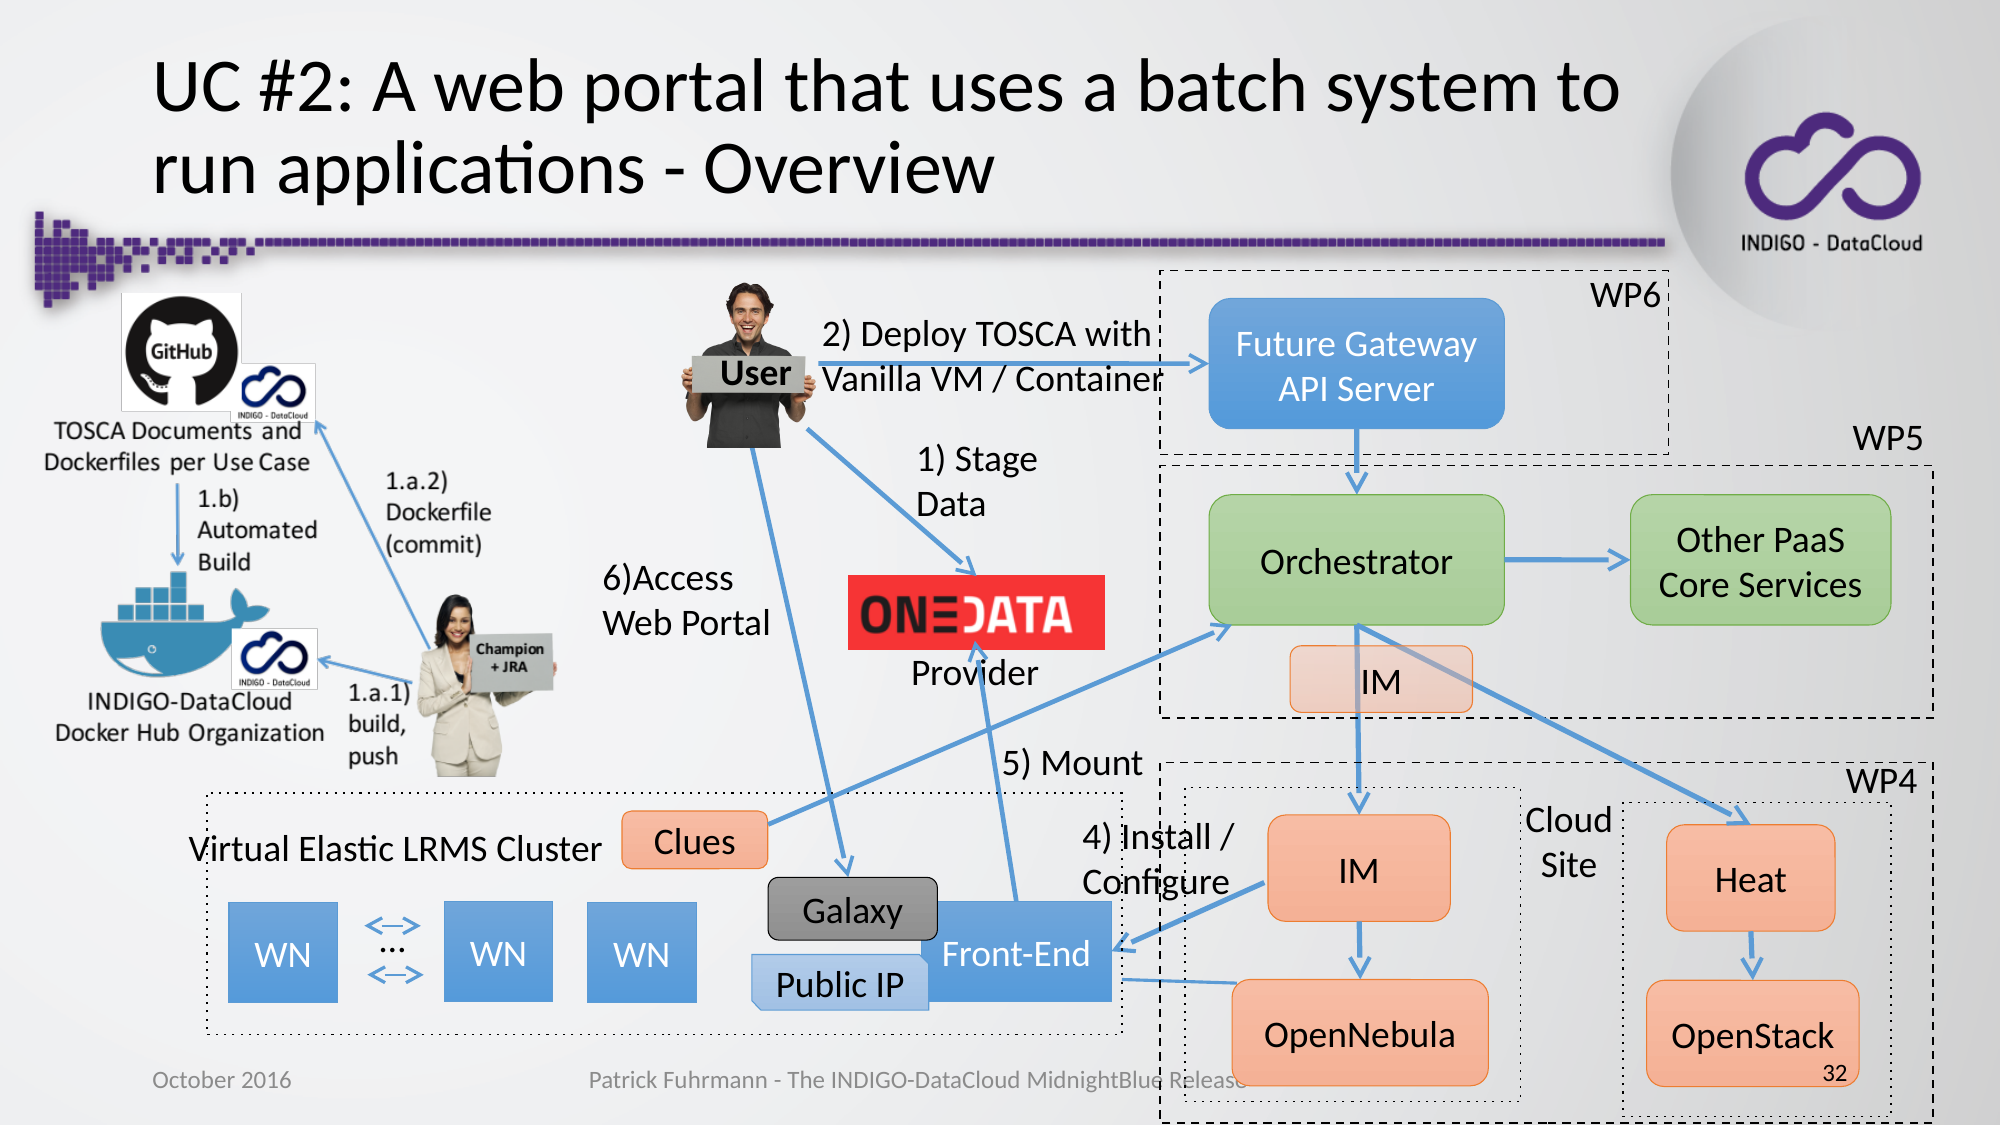

# UC #2: A web portal that uses a batch system to run applications - Overview
WP6
Future Gateway API Server
2) Deploy TOSCA with Vanilla VM / Container
User
WP5
1) Stage Data
Orchestrator
Other PaaS Core Services
6)Access Web Portal
Provider
IM
5) Mount
WP4
Cloud Site
4) Install / Configure
Clues
IM
Virtual Elastic LRMS Cluster
Heat
Galaxy
WN
Front-End
WN
WN
…
Public IP
OpenNebula
OpenStack
Patrick Fuhrmann - The INDIGO-DataCloud MidnightBlue Release
October 2016